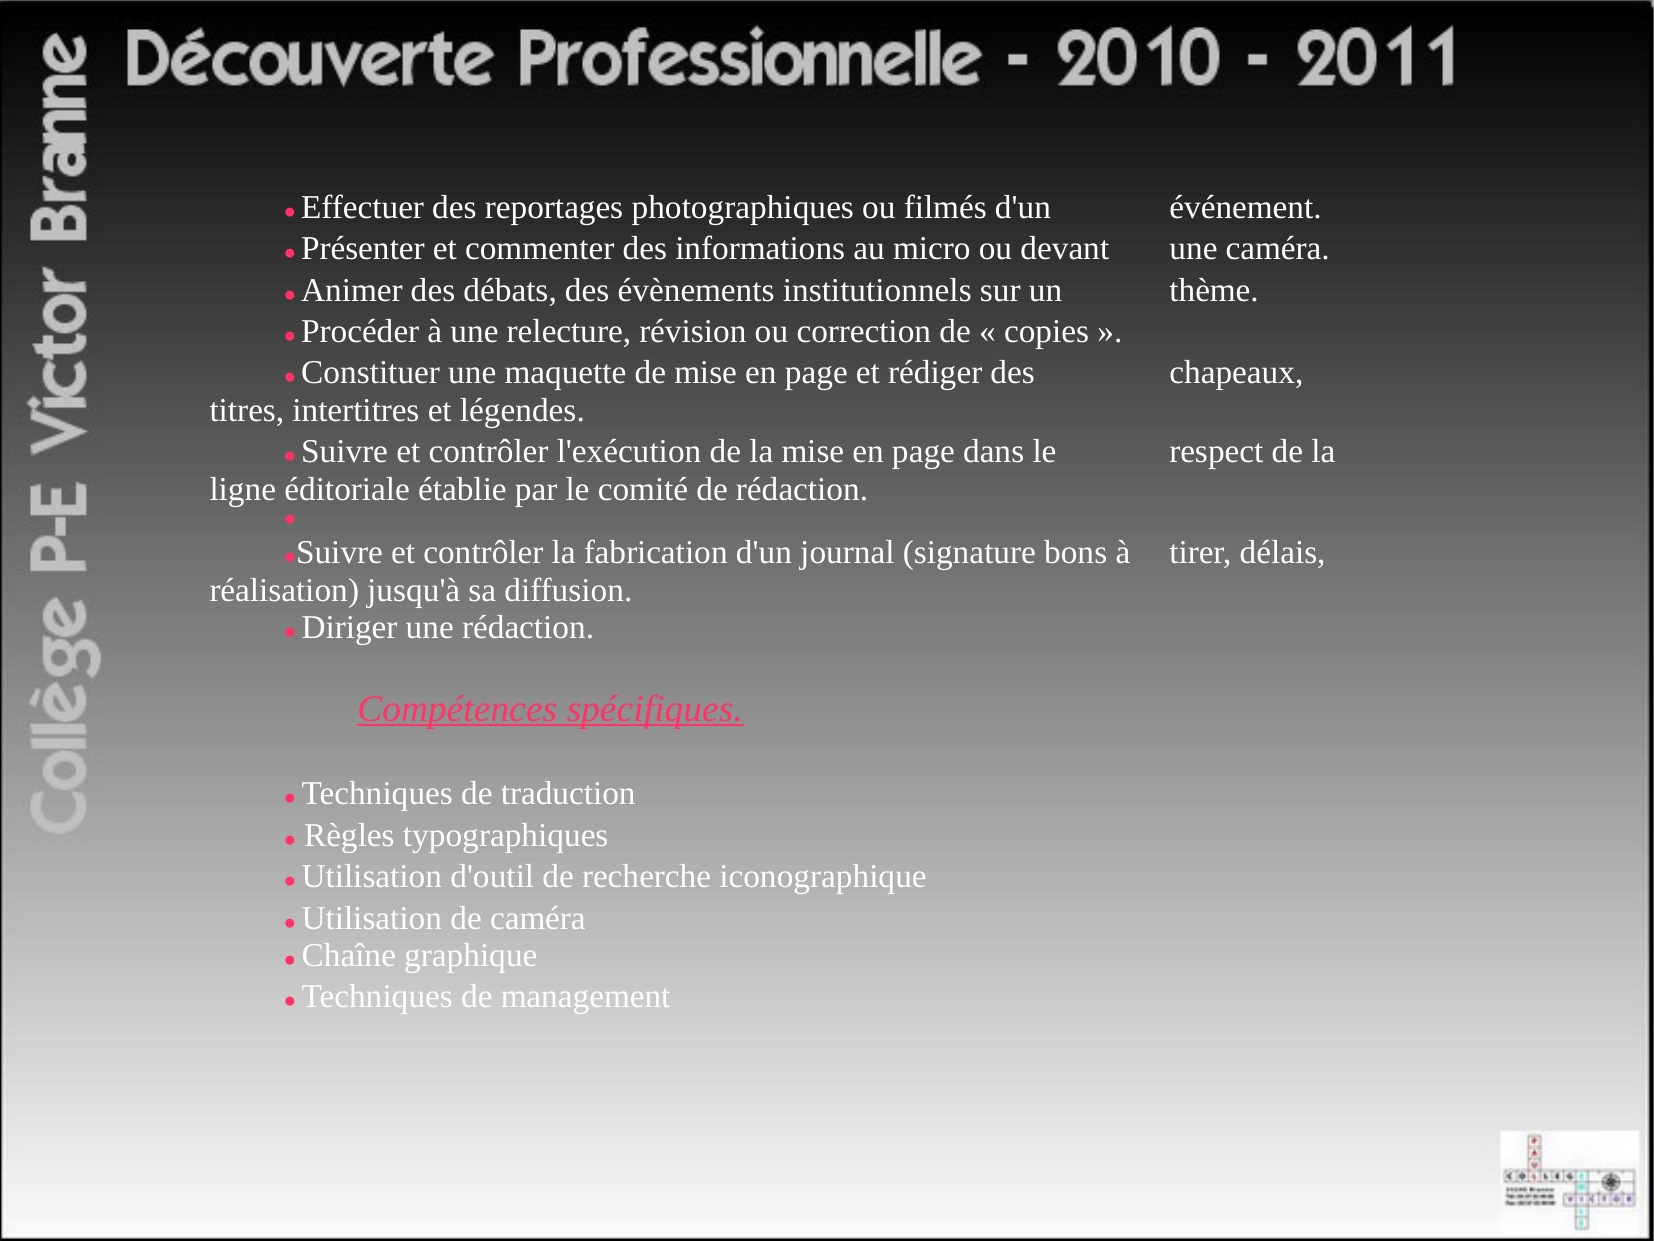

● Effectuer des reportages photographiques ou filmés d'un 		événement.
	● Présenter et commenter des informations au micro ou devant 	une caméra.
	● Animer des débats, des évènements institutionnels sur un 		thème.
	● Procéder à une relecture, révision ou correction de « copies ».
	● Constituer une maquette de mise en page et rédiger des 		chapeaux, titres, intertitres et légendes.
	● Suivre et contrôler l'exécution de la mise en page dans le 		respect de la ligne éditoriale établie par le comité de rédaction.
	●
	●Suivre et contrôler la fabrication d'un journal (signature bons à 	tirer, délais, réalisation) jusqu'à sa diffusion.
	● Diriger une rédaction.
		Compétences spécifiques.
	● Techniques de traduction
	● Règles typographiques
	● Utilisation d'outil de recherche iconographique
	● Utilisation de caméra
	● Chaîne graphique
	● Techniques de management